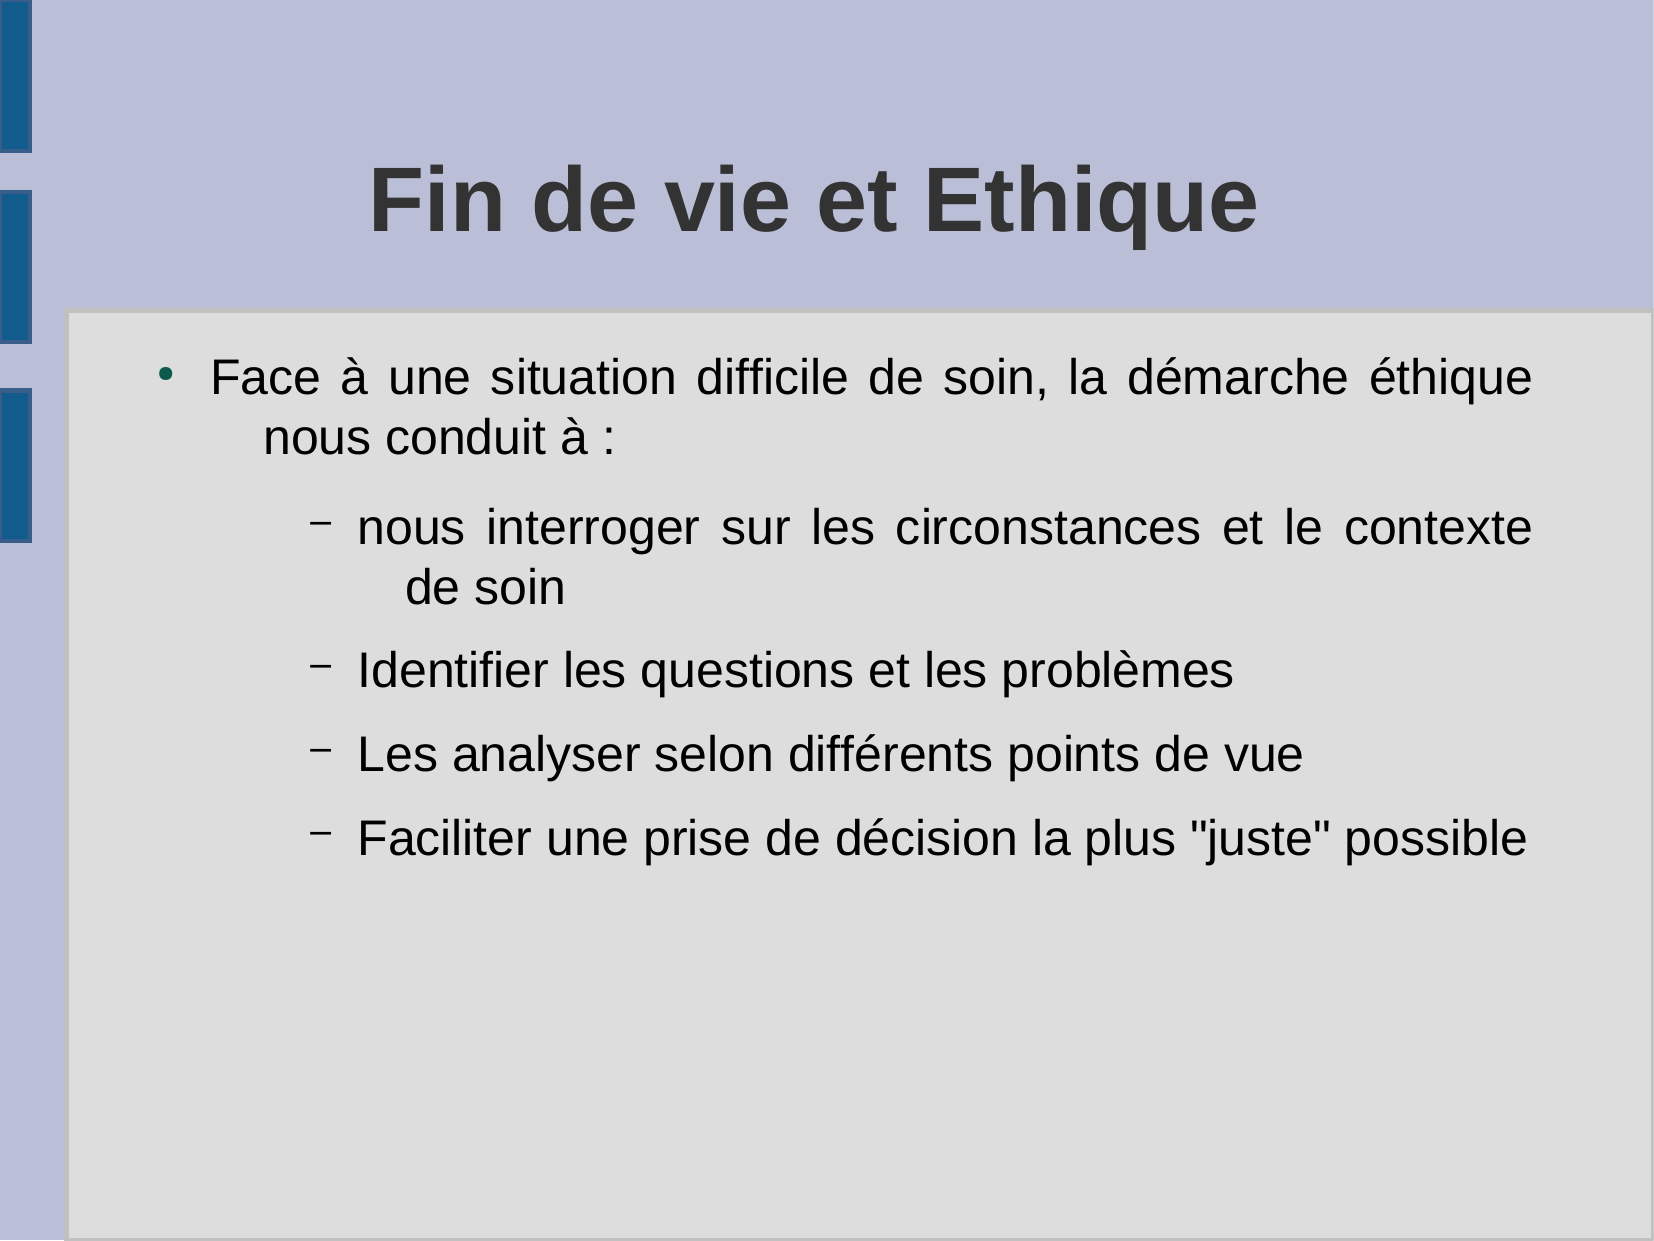

# Fin de vie et Ethique
Face à une situation difficile de soin, la démarche éthique nous conduit à :
nous interroger sur les circonstances et le contexte de soin
Identifier les questions et les problèmes
Les analyser selon différents points de vue
Faciliter une prise de décision la plus "juste" possible